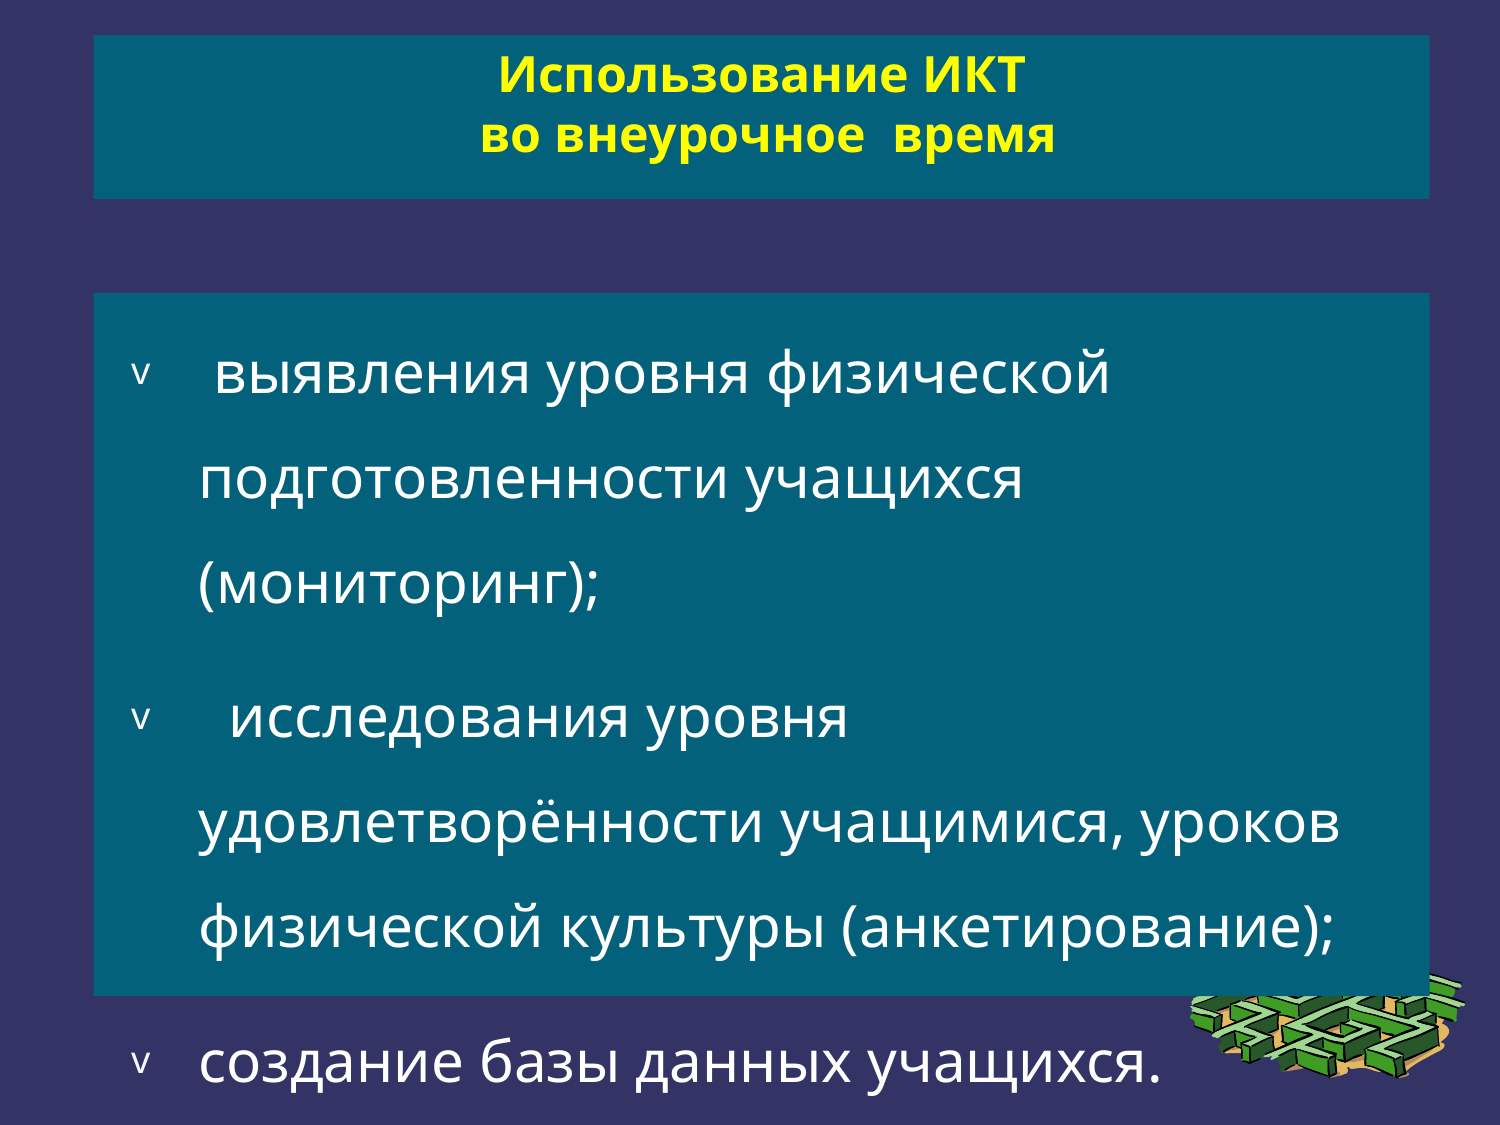

# Использование ИКТ во внеурочное время
 выявления уровня физической подготовленности учащихся (мониторинг);
 исследования уровня удовлетворённости учащимися, уроков физической культуры (анкетирование);
создание базы данных учащихся.